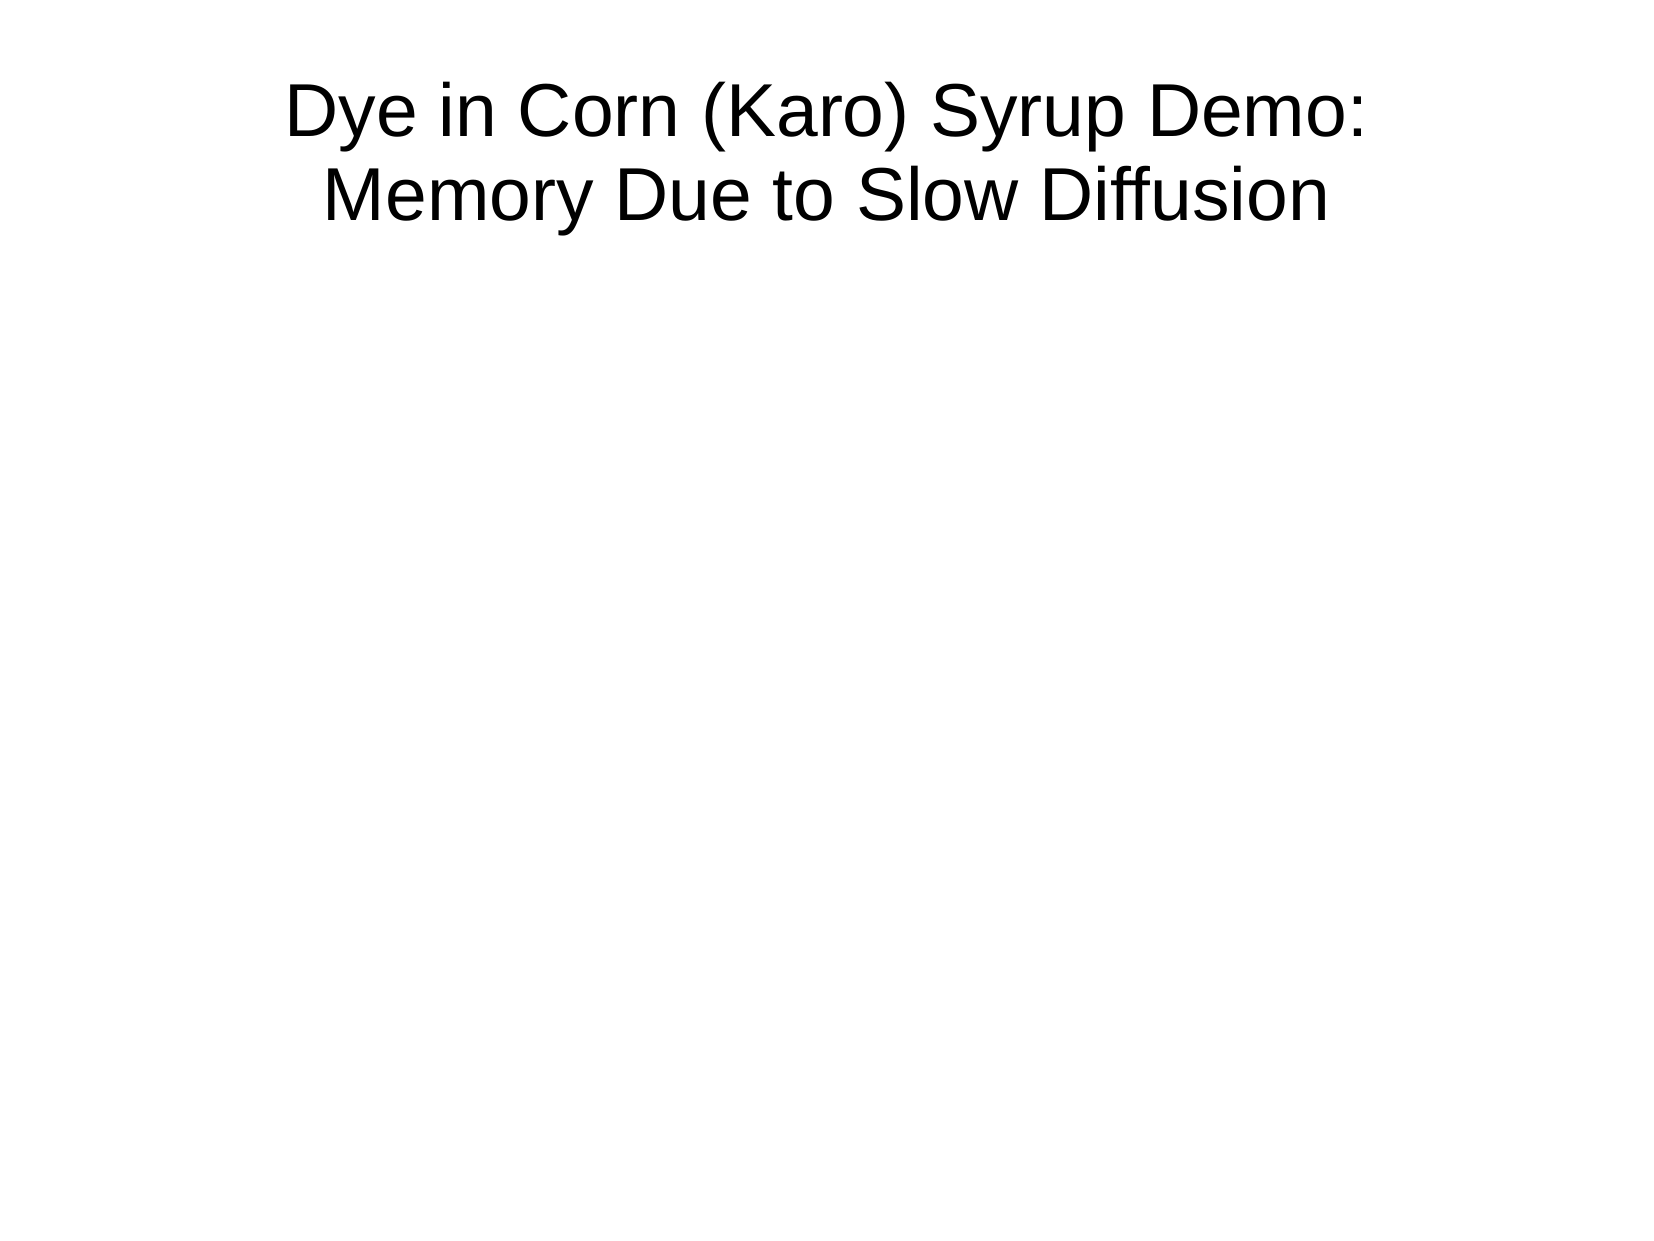

# Dye in Corn (Karo) Syrup Demo: Memory Due to Slow Diffusion